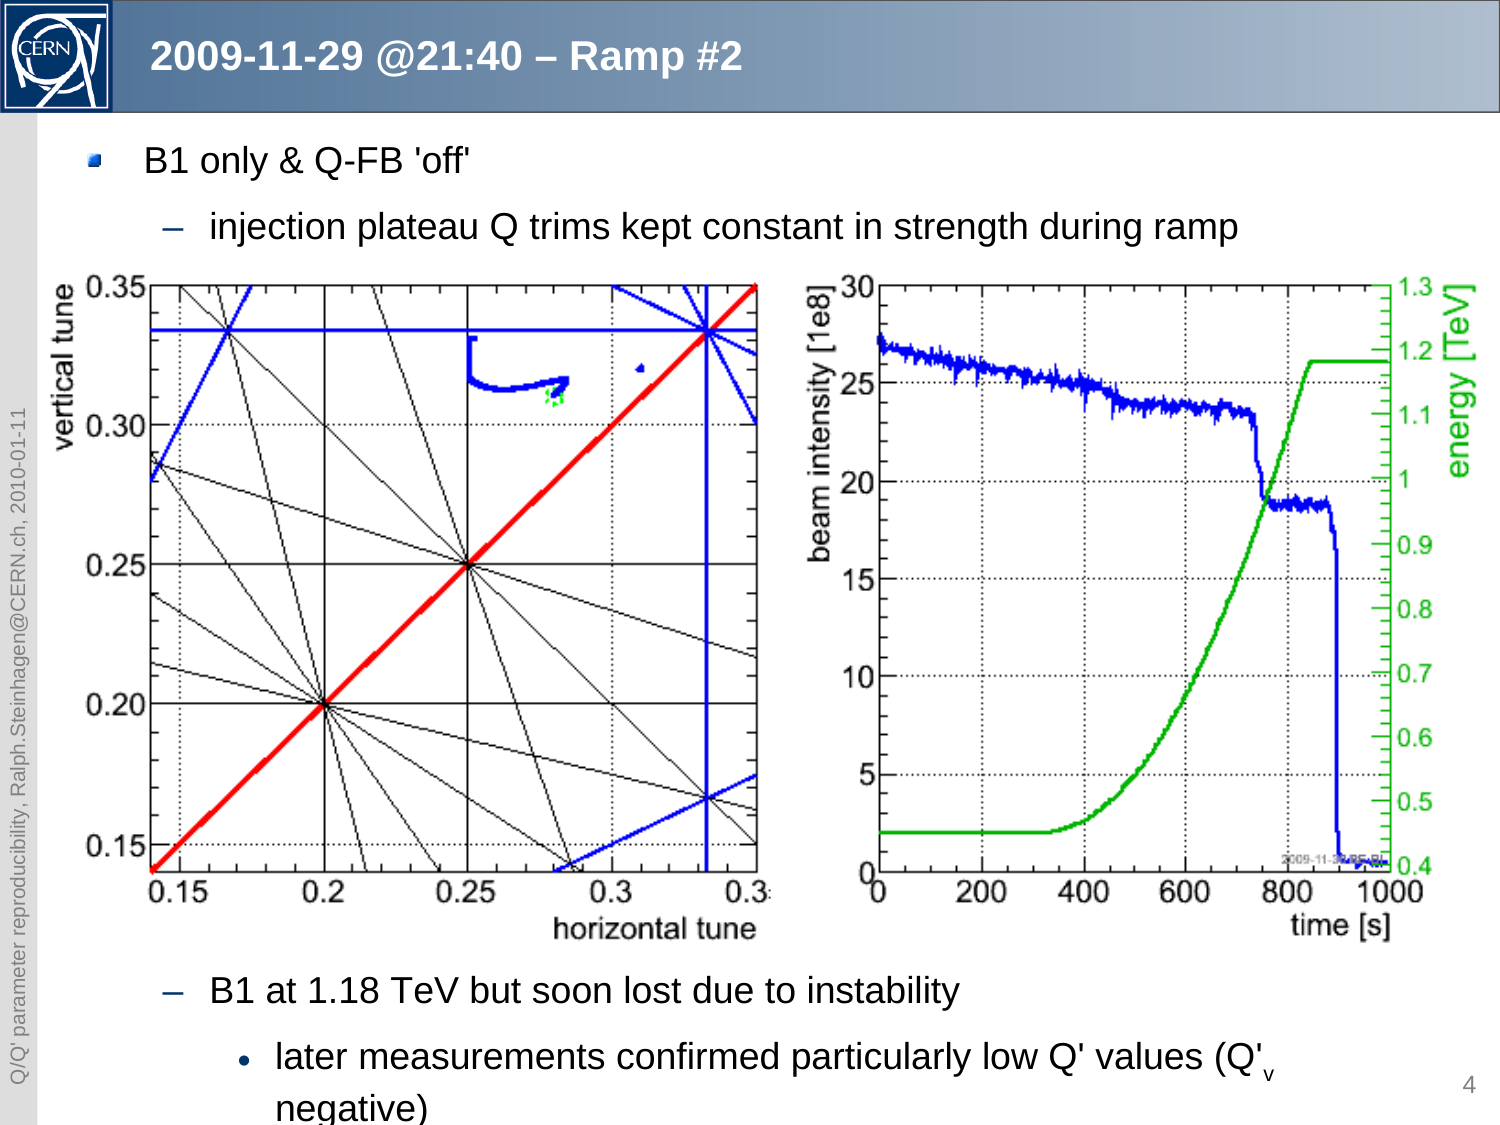

# 2009-11-29 @21:40 – Ramp #2
B1 only & Q-FB 'off'
injection plateau Q trims kept constant in strength during ramp
B1 at 1.18 TeV but soon lost due to instability
later measurements confirmed particularly low Q' values (Q'v negative)